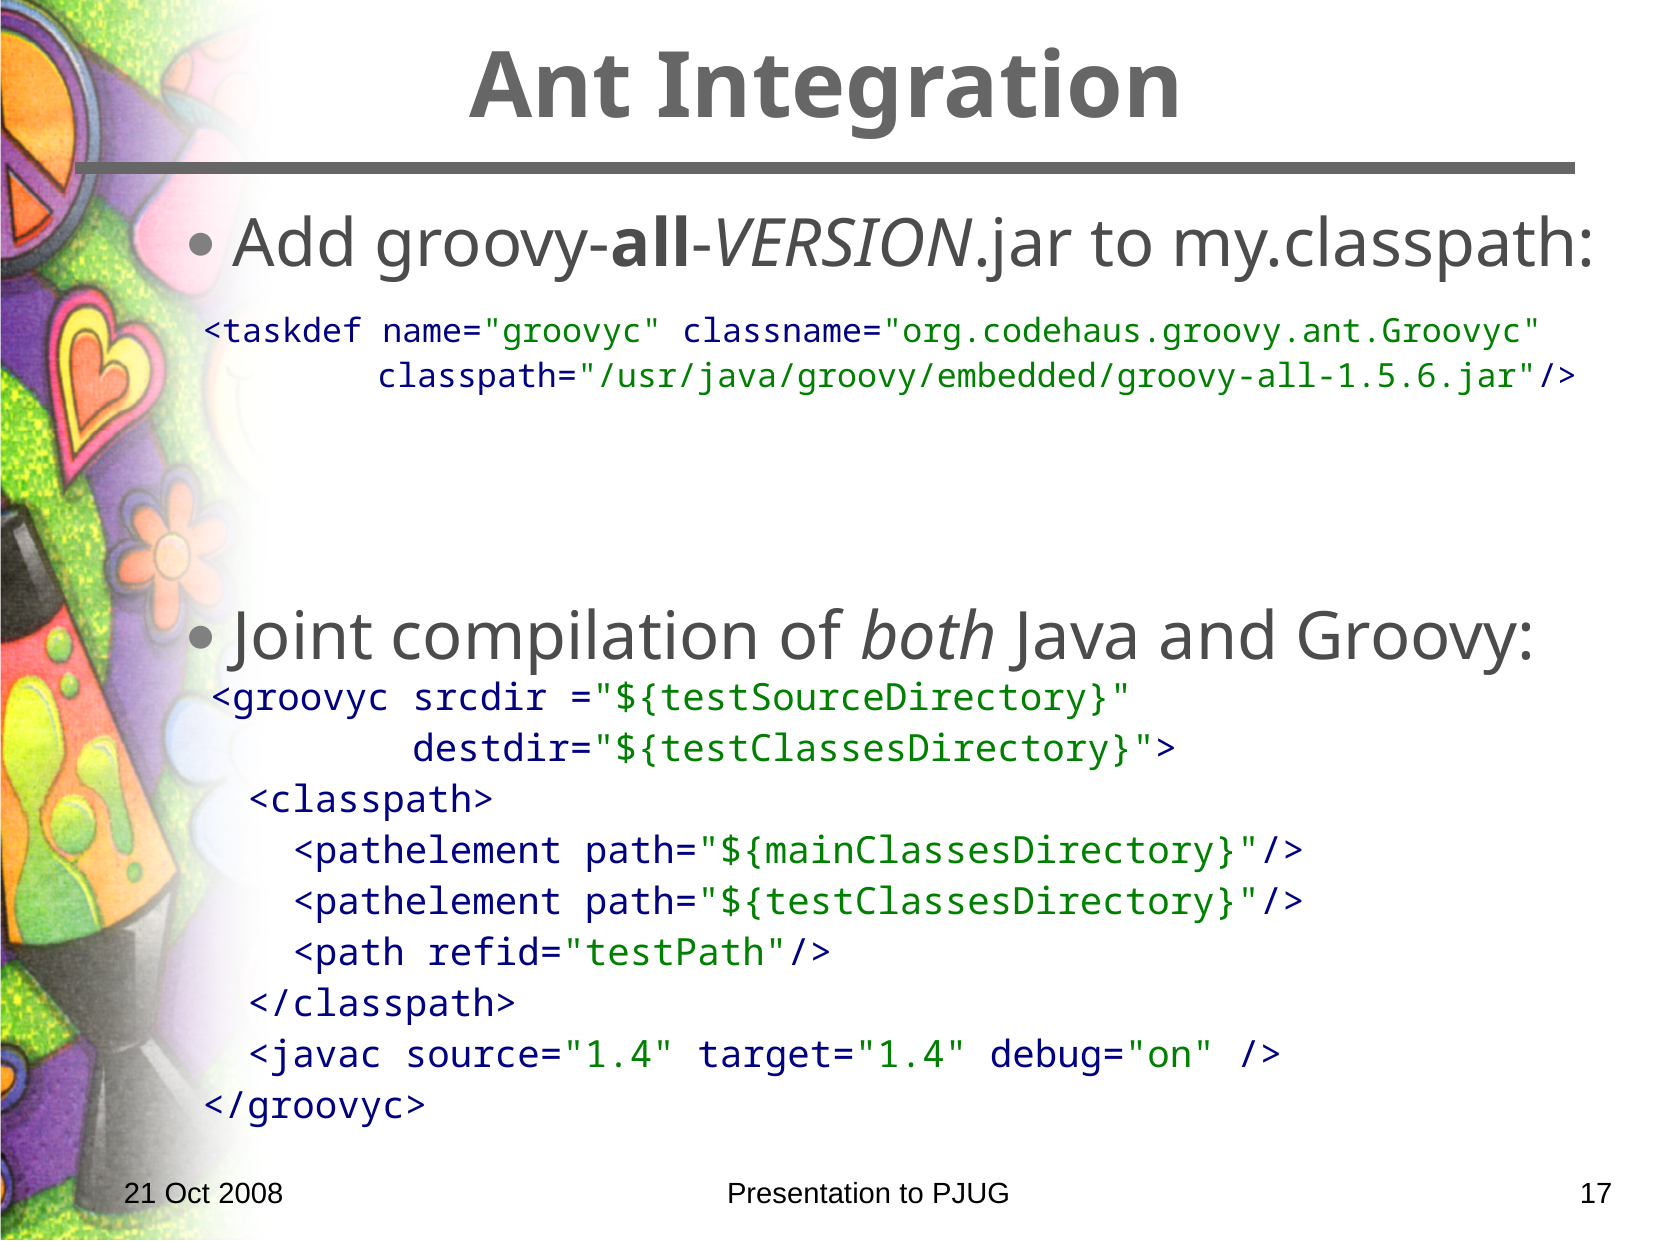

# Ant Integration
Add groovy-all-VERSION.jar to my.classpath:
Joint compilation of both Java and Groovy:
<taskdef name="groovyc" classname="org.codehaus.groovy.ant.Groovyc"
	 classpath="/usr/java/groovy/embedded/groovy-all-1.5.6.jar"/>
 <groovyc srcdir ="${testSourceDirectory}"
 destdir="${testClassesDirectory}">
 	 <classpath>
 	 <pathelement path="${mainClassesDirectory}"/>
 	 <pathelement path="${testClassesDirectory}"/>
 	 <path refid="testPath"/>
 	 </classpath>
 	 <javac source="1.4" target="1.4" debug="on" />
 	</groovyc>
21 Oct 2008
Presentation to PJUG
17